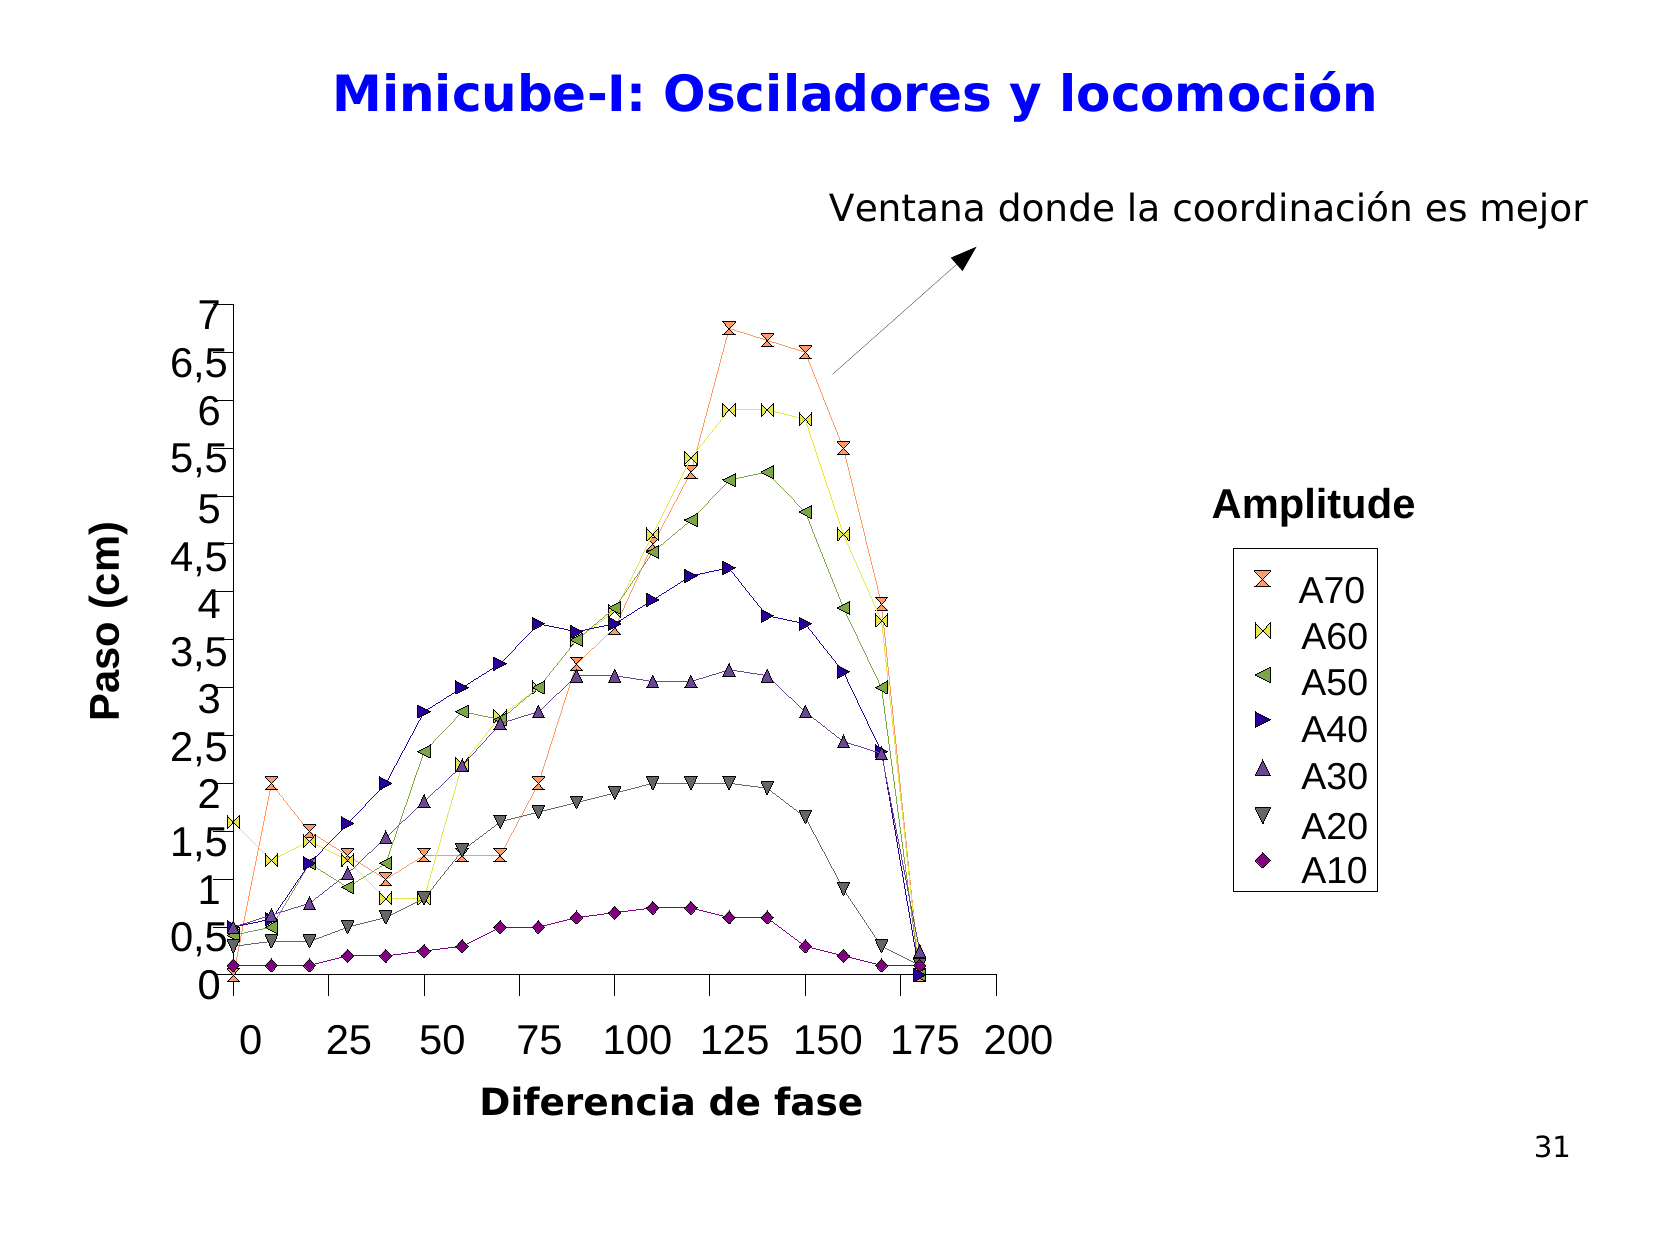

Minicube-I: Osciladores y locomoción
Ventana donde la coordinación es mejor
7
6,5
6
5,5
Amplitude
5
4,5
Paso (cm)
A70
4
A60
3,5
A50
3
A40
2,5
A30
2
A20
1,5
A10
1
0,5
0
0
25
50
75
100
125
150
175
200
Diferencia de fase
31